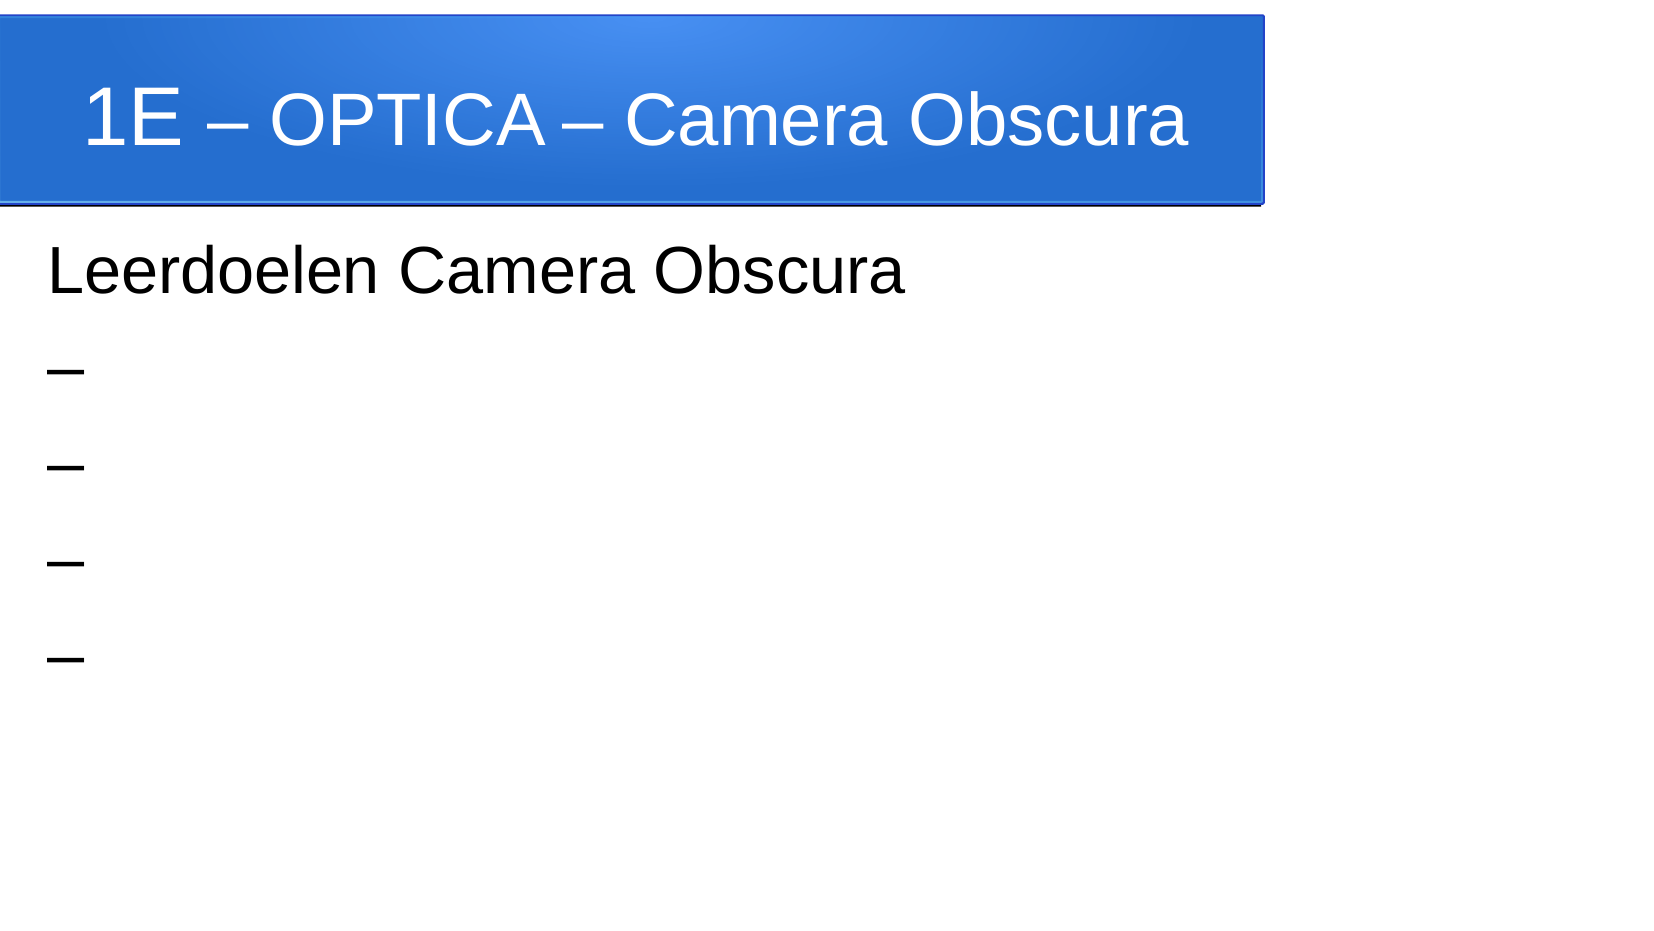

# 1E – OPTICA – Camera Obscura
Leerdoelen Camera Obscura
– stralengang door een positieve én negatieve lens,
– breking van licht (“kruiwagen op boeren-erf”),
– breking door een plan-parallelle plaat,
– constructie stralengang,
 (on)scherp,
erekeningen.